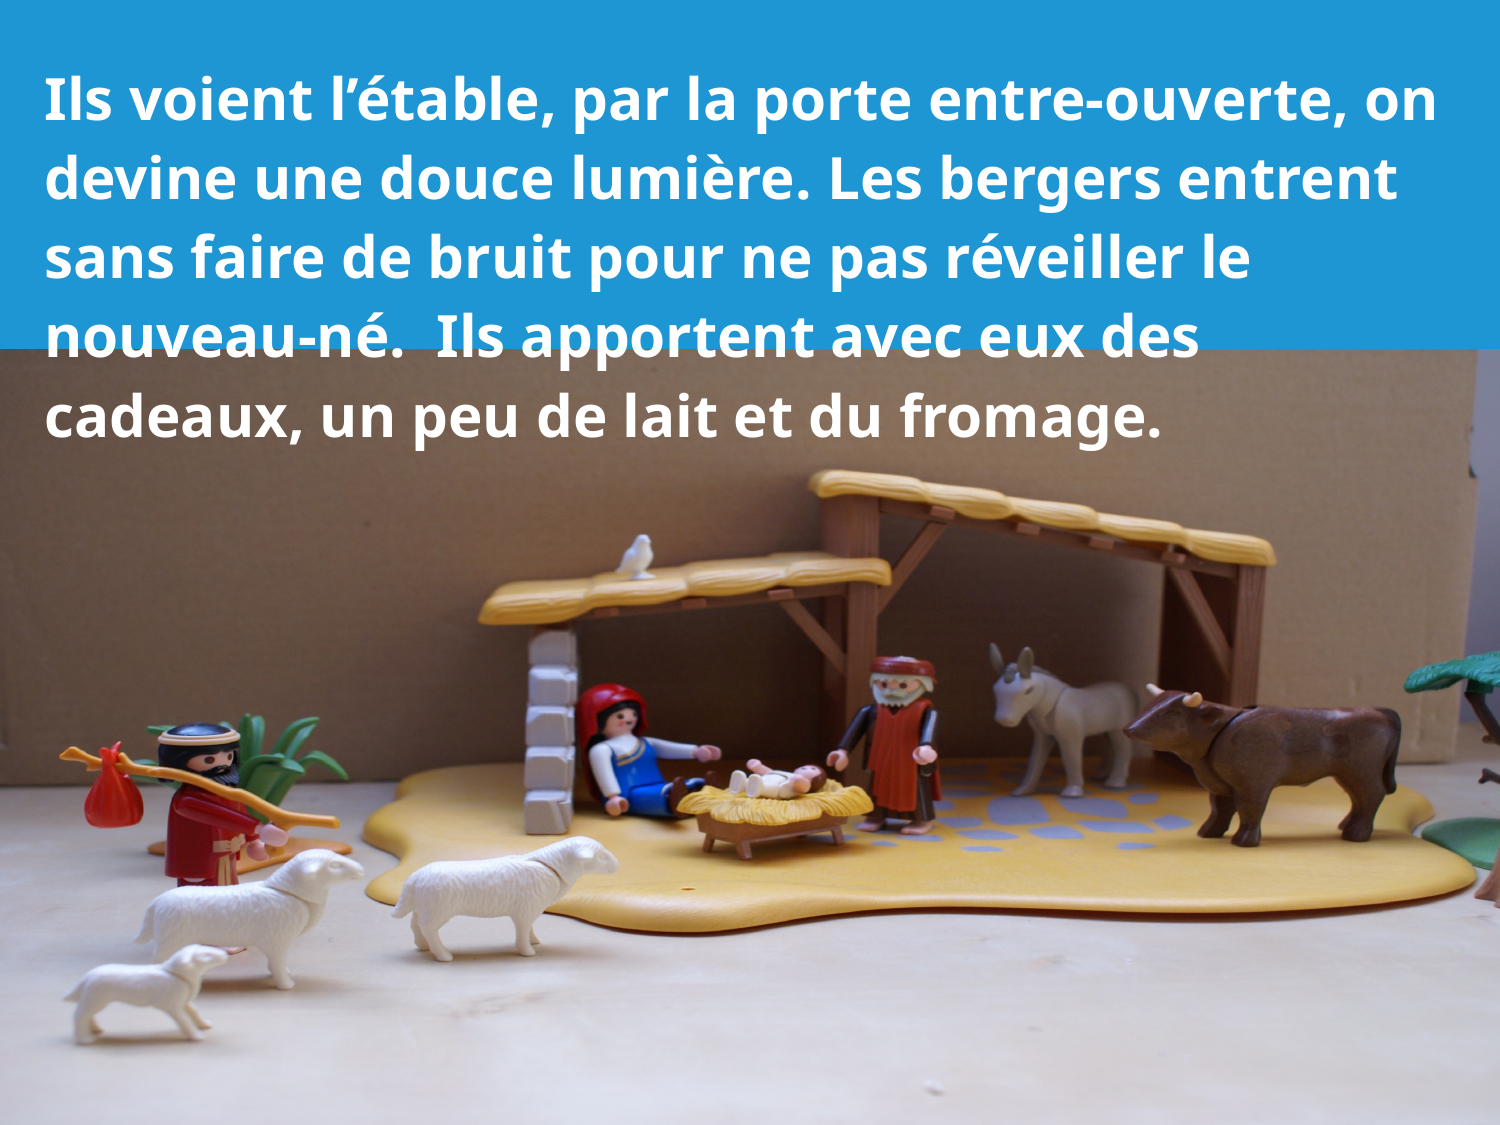

Ils voient l’étable, par la porte entre-ouverte, on devine une douce lumière. Les bergers entrent sans faire de bruit pour ne pas réveiller le nouveau-né. Ils apportent avec eux des cadeaux, un peu de lait et du fromage.